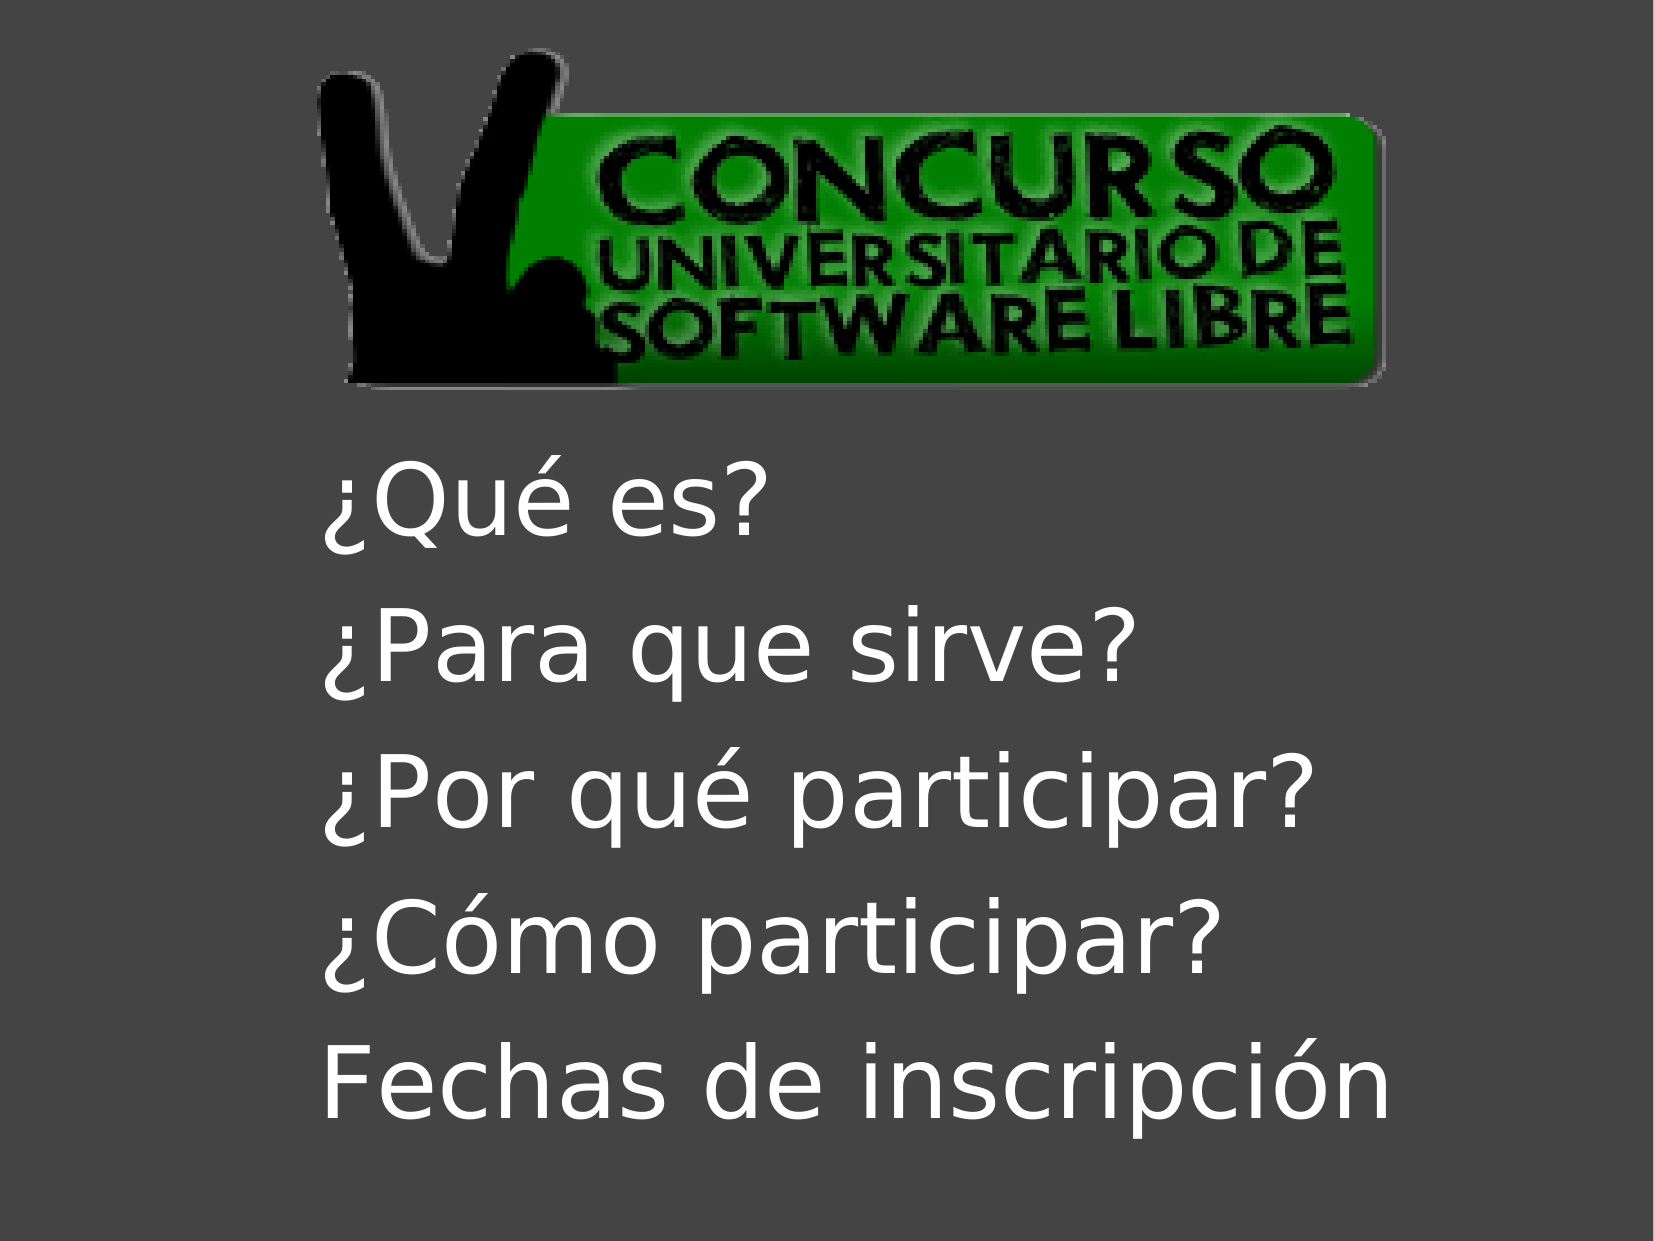

# ¿Qué es?
¿Para que sirve?
¿Por qué participar?
¿Cómo participar?
Fechas de inscripción